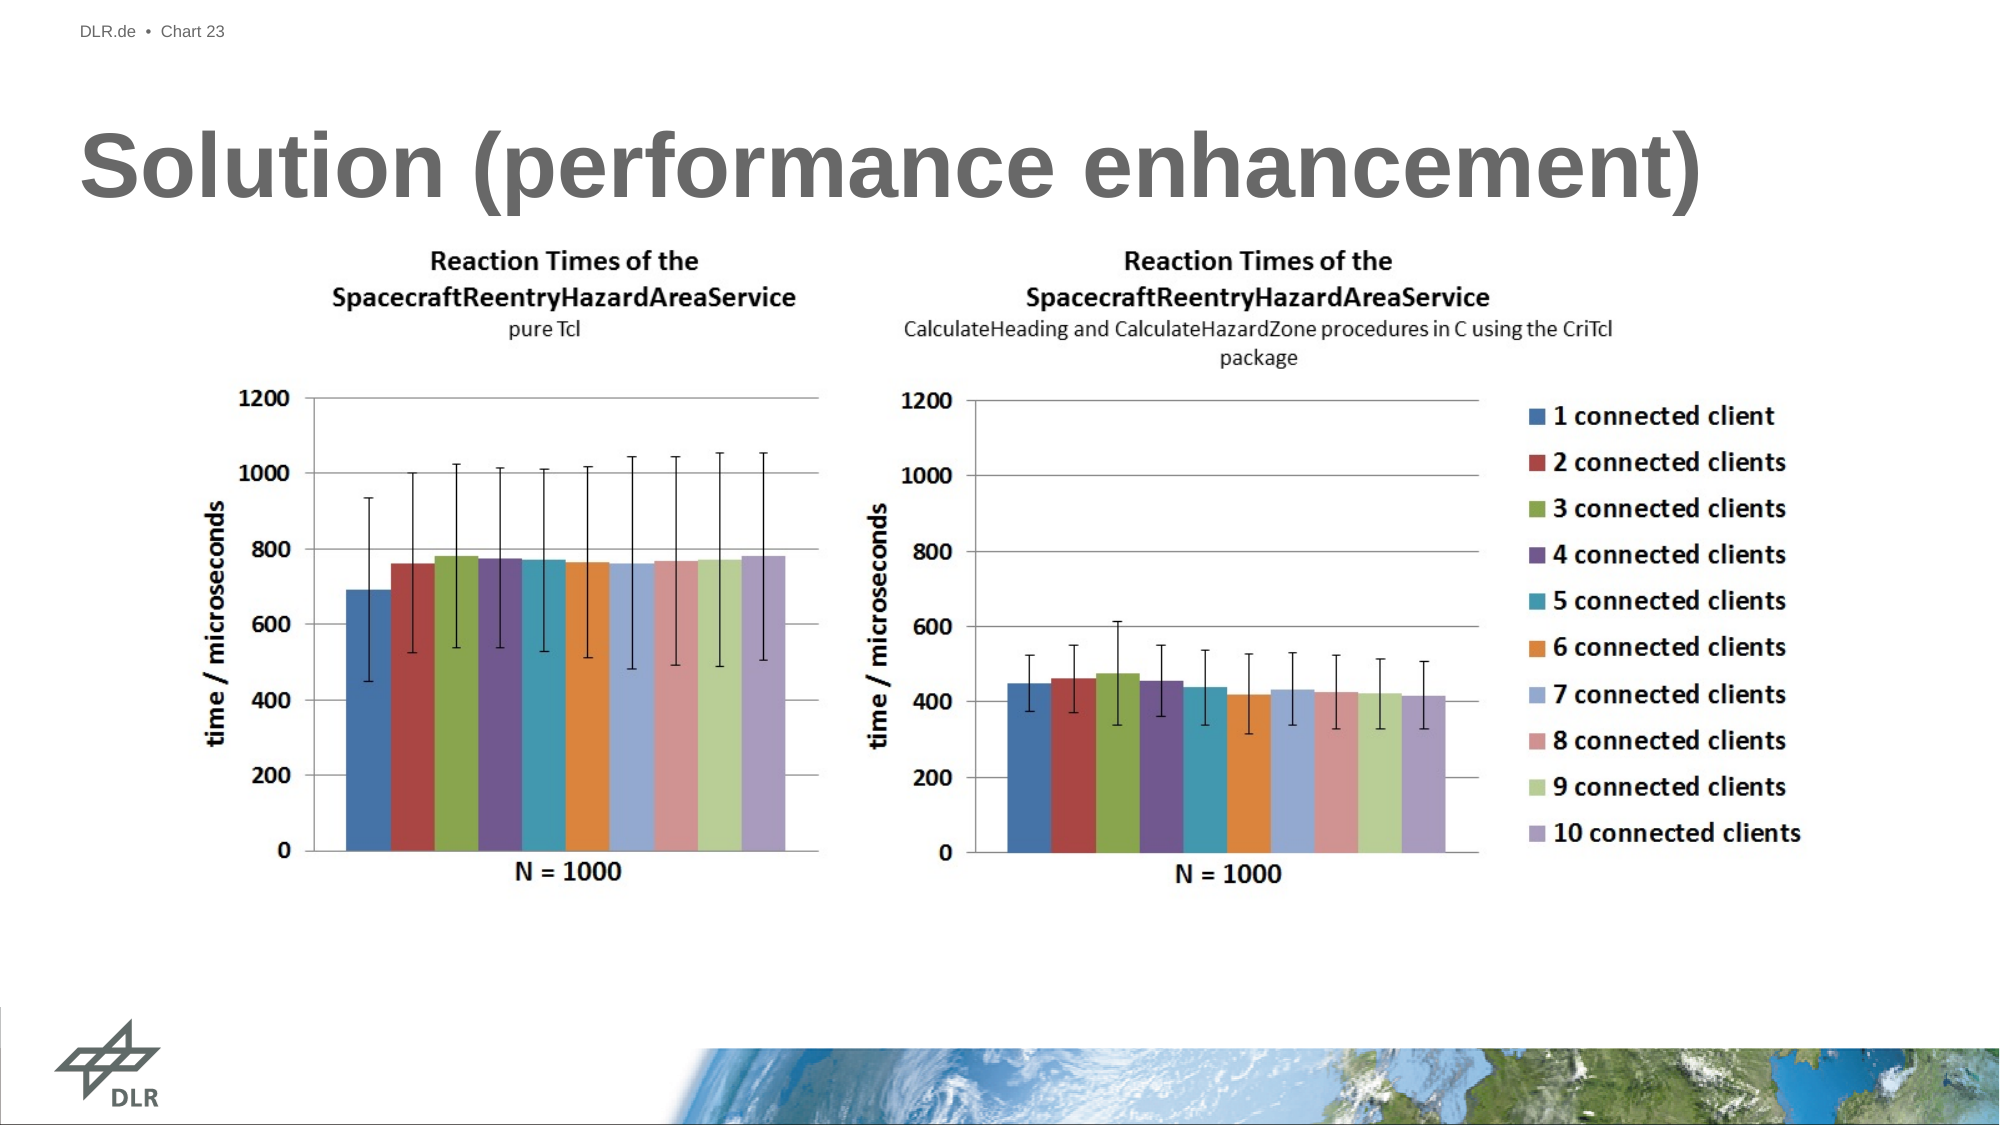

DLR.de • Chart
# Solution (performance enhancement)